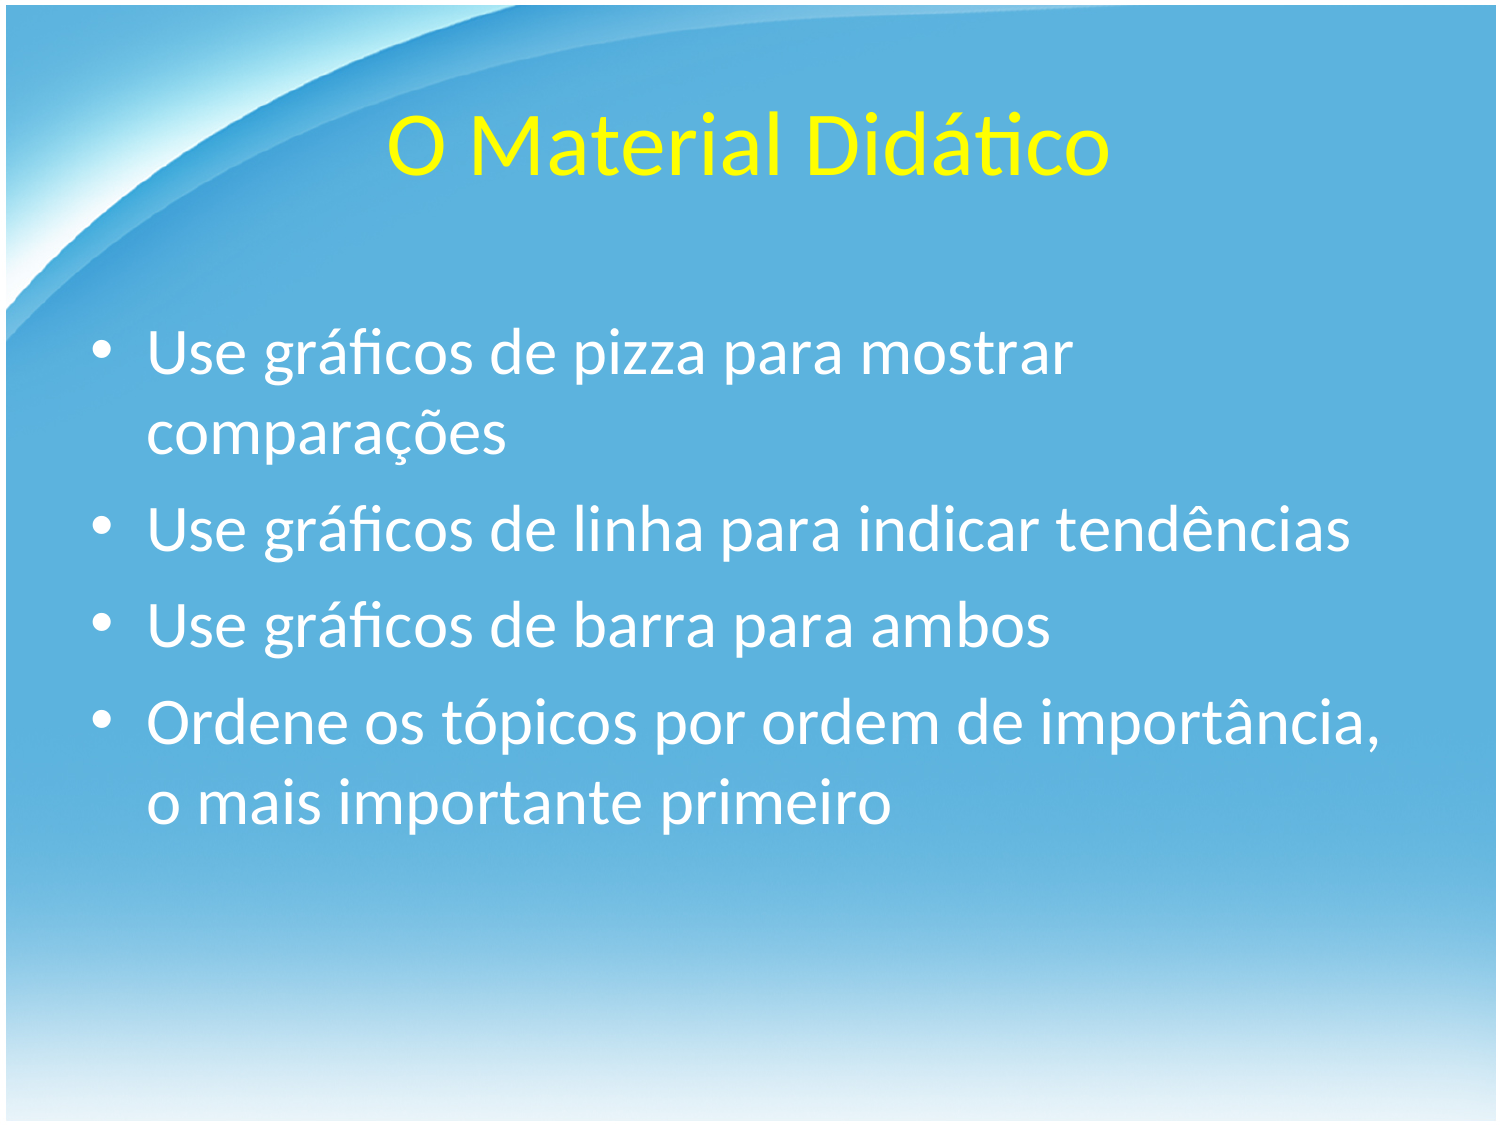

# O Material Didático
Use gráficos de pizza para mostrar comparações
Use gráficos de linha para indicar tendências
Use gráficos de barra para ambos
Ordene os tópicos por ordem de importância, o mais importante primeiro